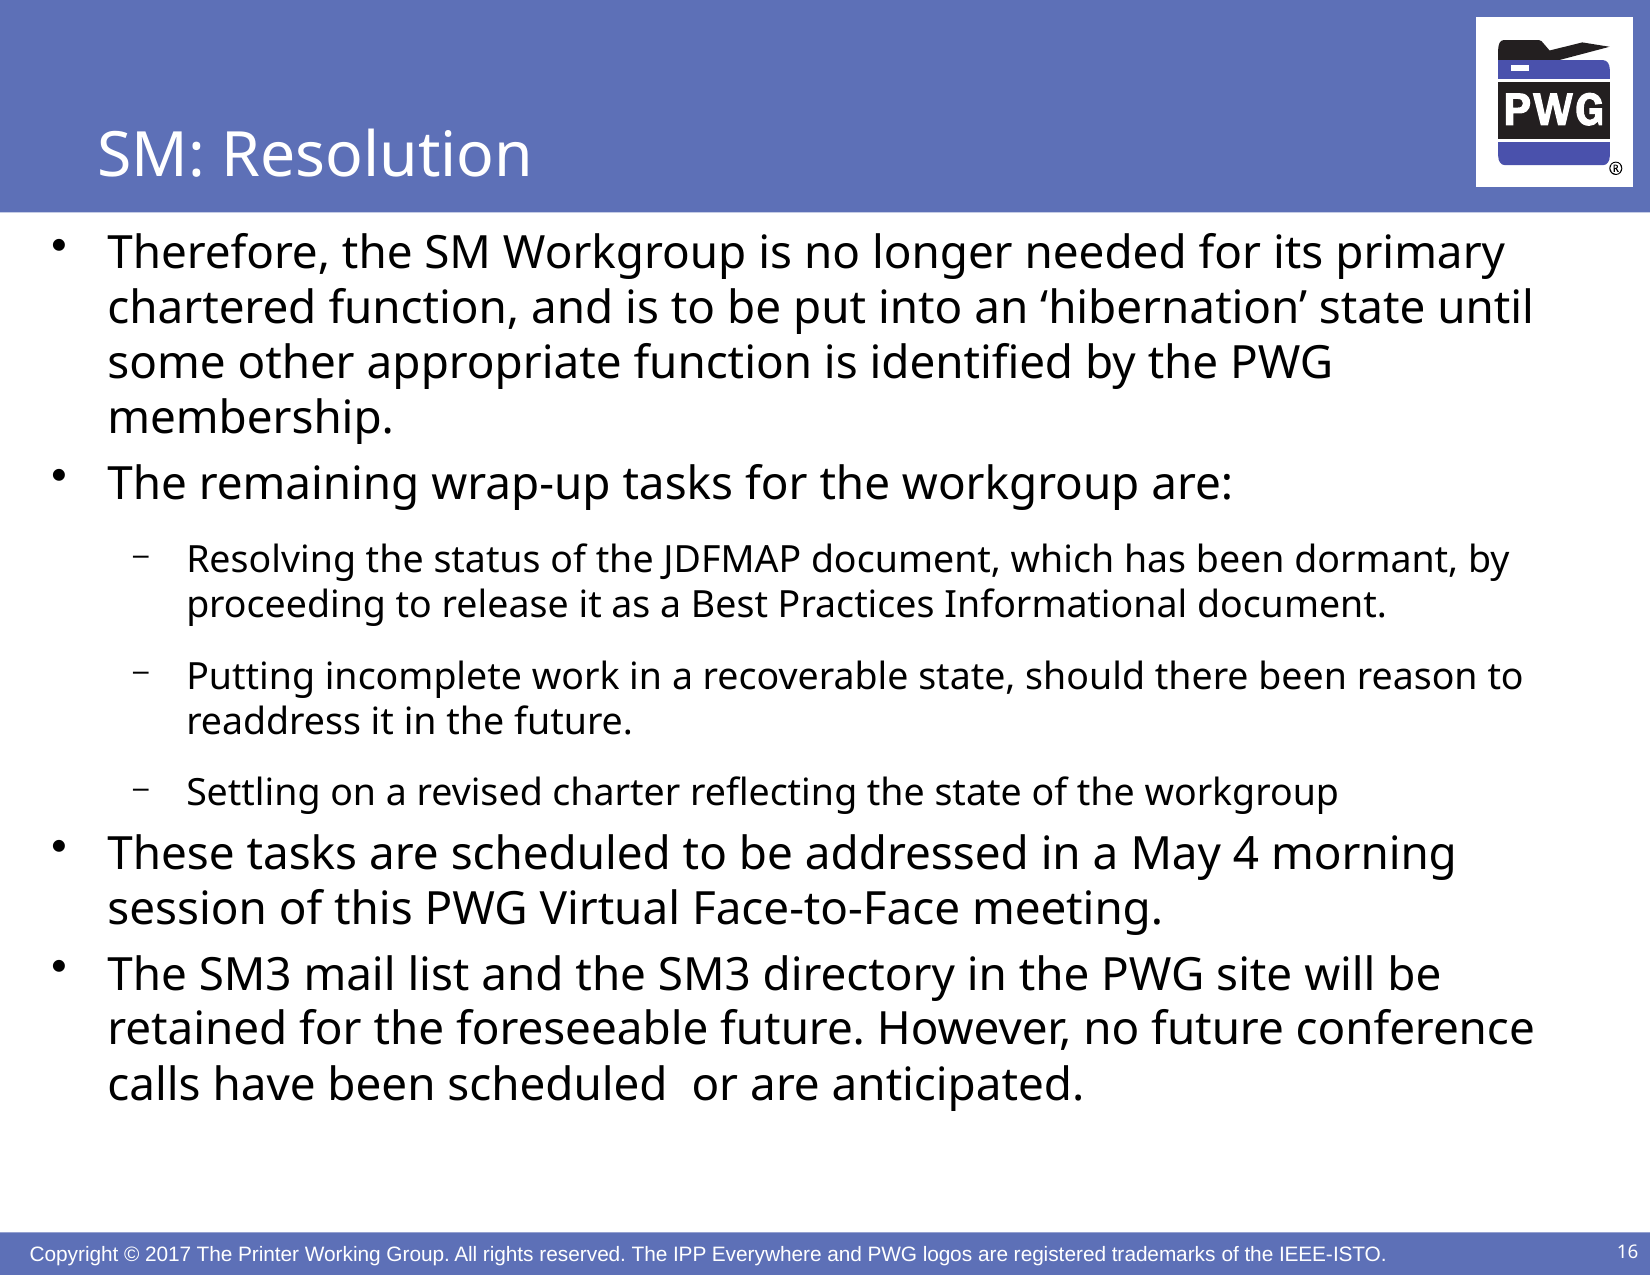

# SM: Resolution
Therefore, the SM Workgroup is no longer needed for its primary chartered function, and is to be put into an ‘hibernation’ state until some other appropriate function is identified by the PWG membership.
The remaining wrap-up tasks for the workgroup are:
Resolving the status of the JDFMAP document, which has been dormant, by proceeding to release it as a Best Practices Informational document.
Putting incomplete work in a recoverable state, should there been reason to readdress it in the future.
Settling on a revised charter reflecting the state of the workgroup
These tasks are scheduled to be addressed in a May 4 morning session of this PWG Virtual Face-to-Face meeting.
The SM3 mail list and the SM3 directory in the PWG site will be retained for the foreseeable future. However, no future conference calls have been scheduled or are anticipated.